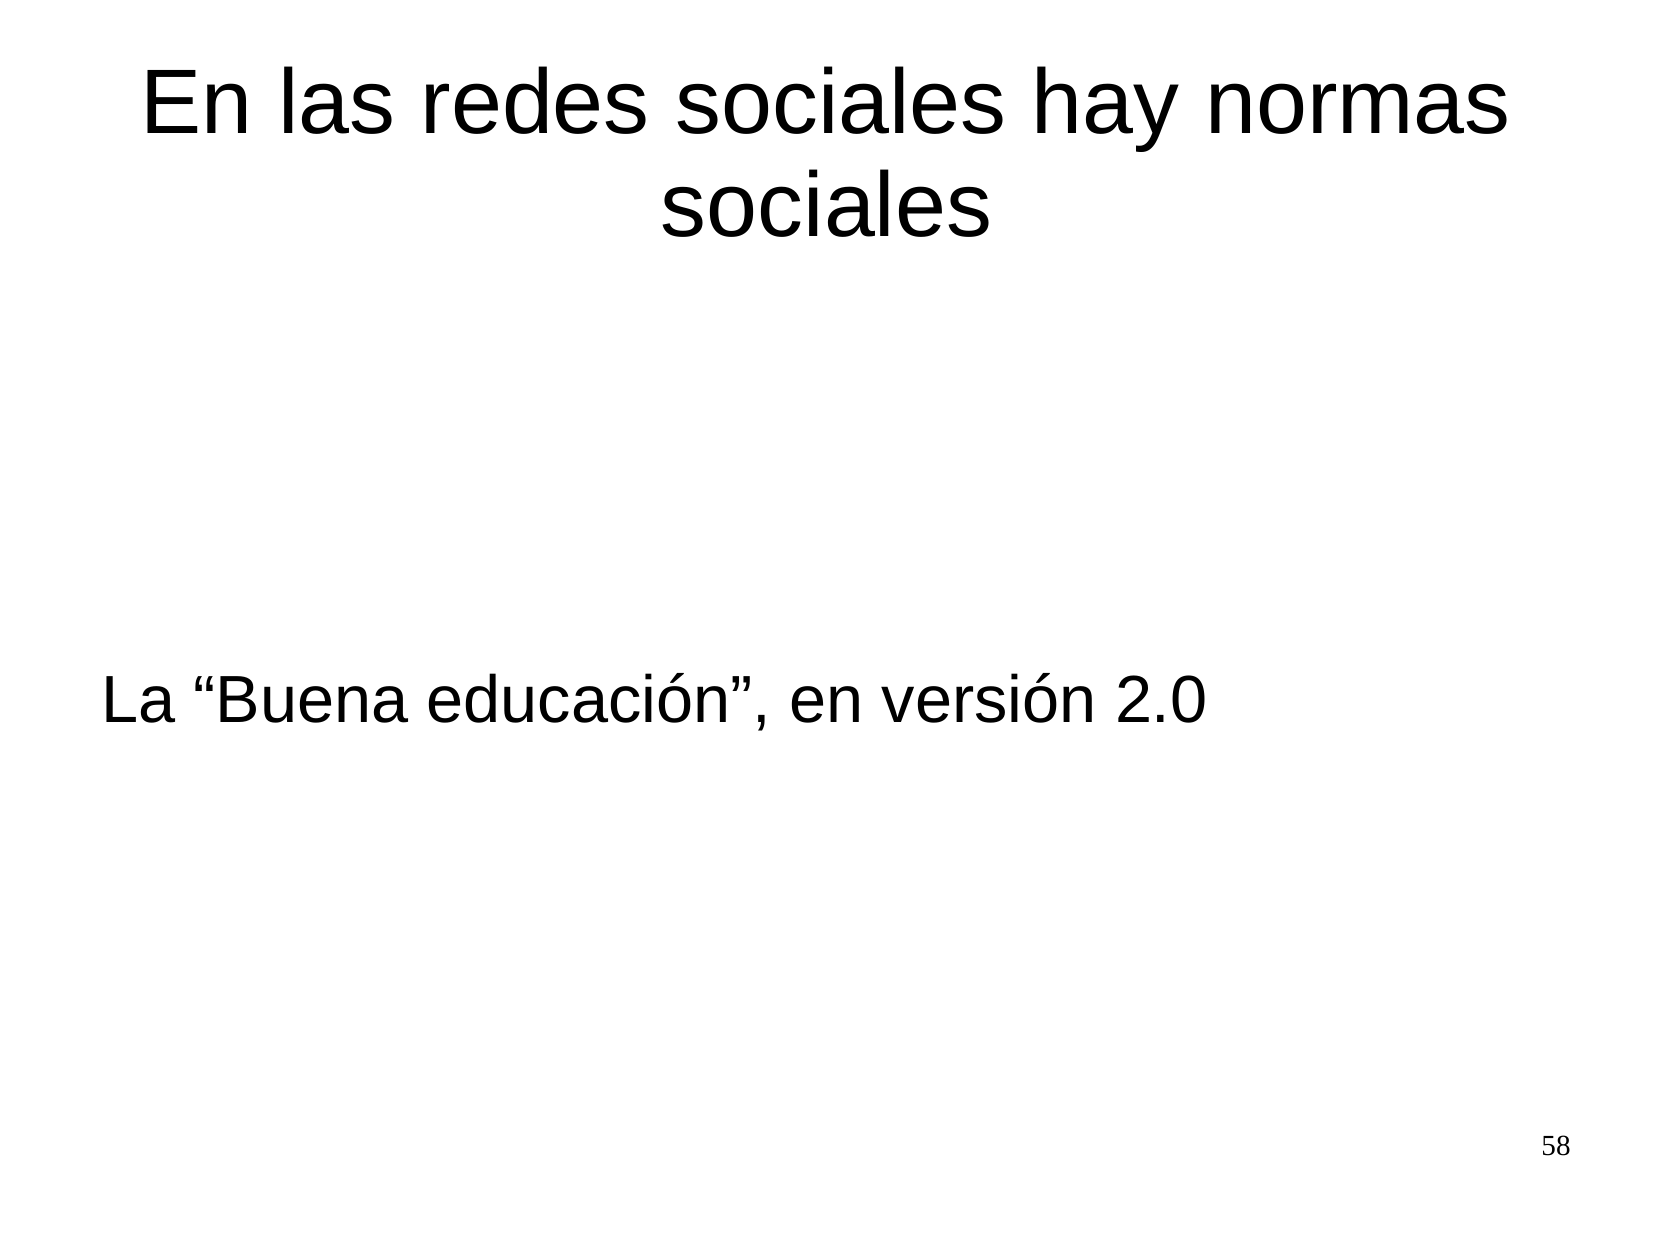

# En las redes sociales hay normas sociales
 La “Buena educación”, en versión 2.0
58